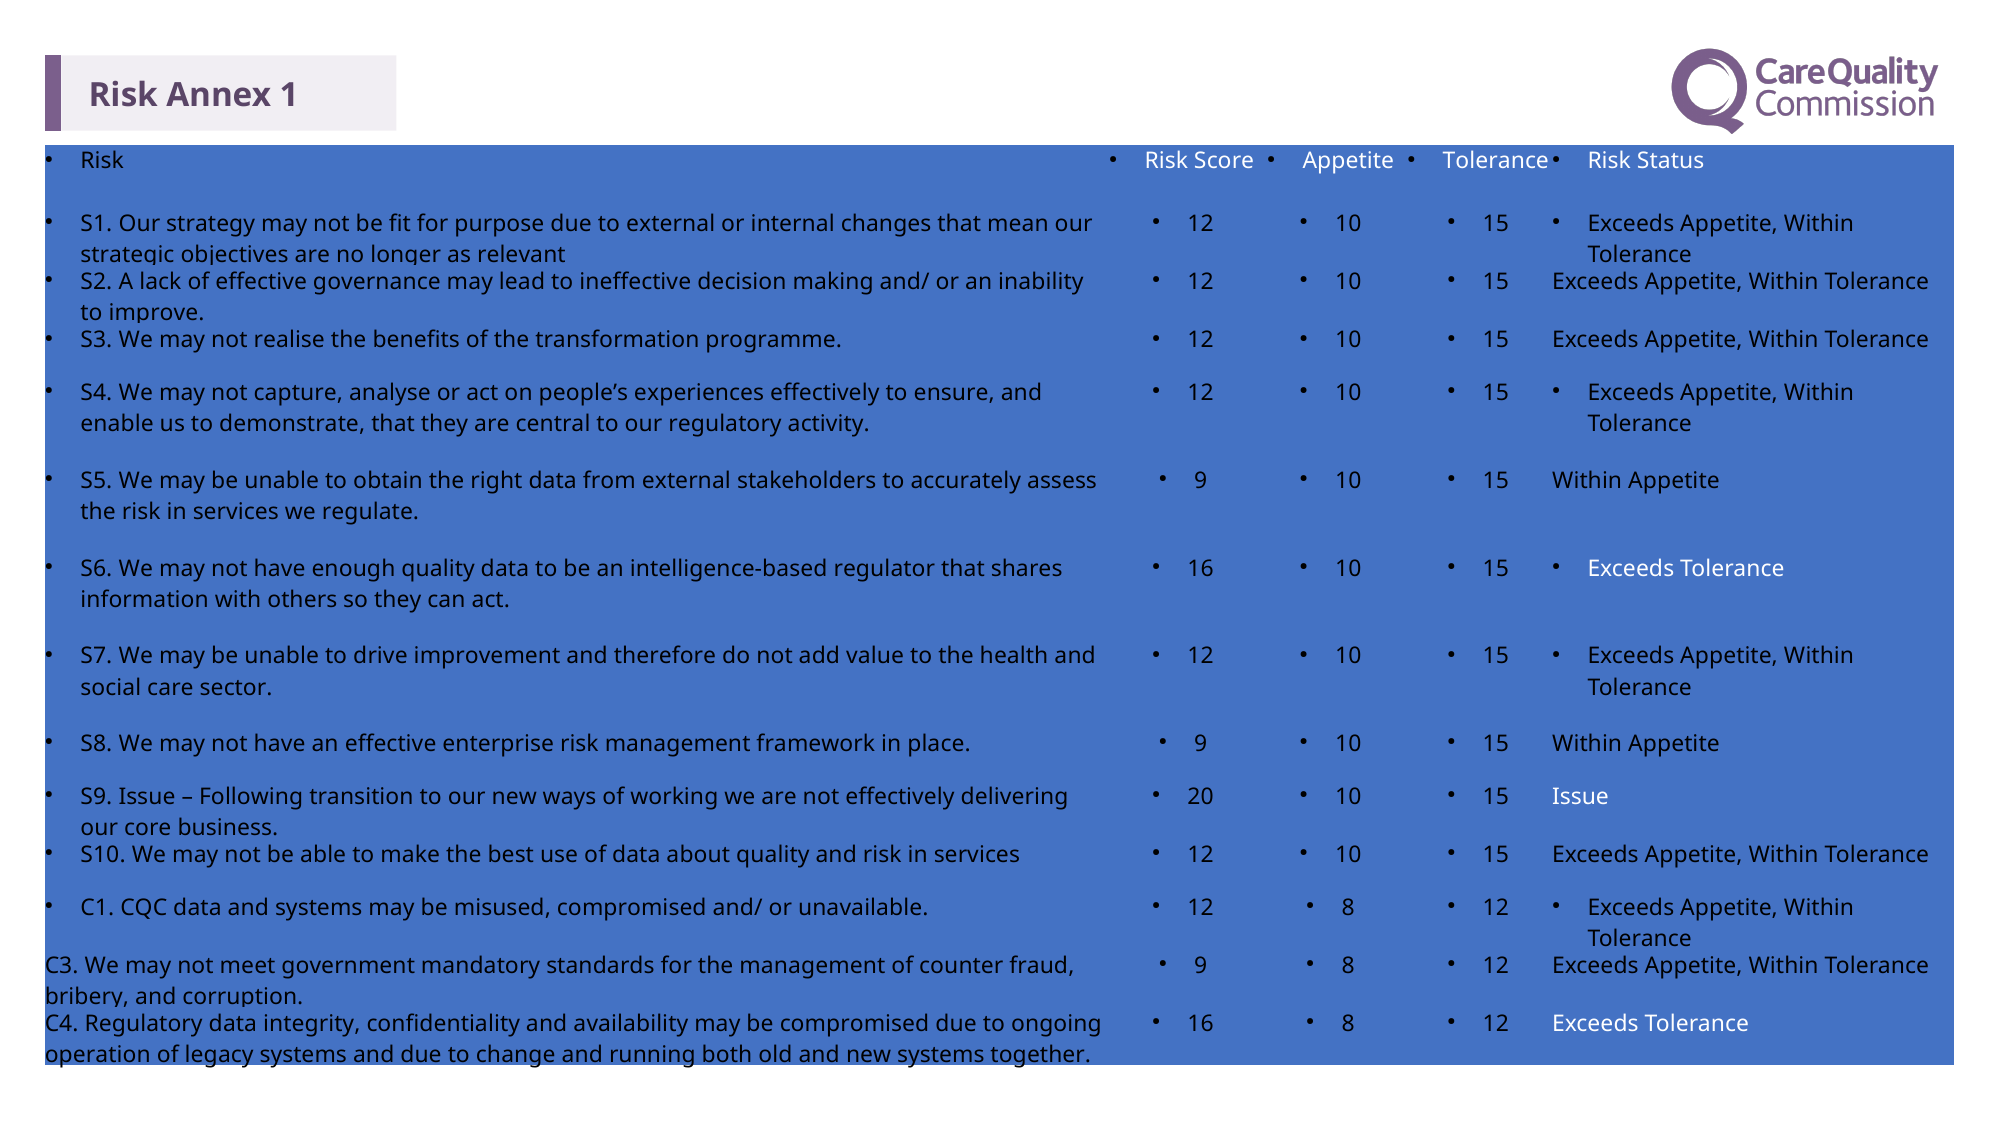

# Risk Annex 1
| Risk | Risk Score | Appetite | Tolerance | Risk Status |
| --- | --- | --- | --- | --- |
| S1. Our strategy may not be fit for purpose due to external or internal changes that mean our strategic objectives are no longer as relevant | 12 | 10 | 15 | Exceeds Appetite, Within Tolerance |
| S2. A lack of effective governance may lead to ineffective decision making and/ or an inability to improve. | 12 | 10 | 15 | Exceeds Appetite, Within Tolerance |
| S3. We may not realise the benefits of the transformation programme. | 12 | 10 | 15 | Exceeds Appetite, Within Tolerance |
| S4. We may not capture, analyse or act on people’s experiences effectively to ensure, and enable us to demonstrate, that they are central to our regulatory activity. | 12 | 10 | 15 | Exceeds Appetite, Within Tolerance |
| S5. We may be unable to obtain the right data from external stakeholders to accurately assess the risk in services we regulate. | 9 | 10 | 15 | Within Appetite |
| S6. We may not have enough quality data to be an intelligence-based regulator that shares information with others so they can act. | 16 | 10 | 15 | Exceeds Tolerance |
| S7. We may be unable to drive improvement and therefore do not add value to the health and social care sector. | 12 | 10 | 15 | Exceeds Appetite, Within Tolerance |
| S8. We may not have an effective enterprise risk management framework in place. | 9 | 10 | 15 | Within Appetite |
| S9. Issue – Following transition to our new ways of working we are not effectively delivering our core business. | 20 | 10 | 15 | Issue |
| S10. We may not be able to make the best use of data about quality and risk in services | 12 | 10 | 15 | Exceeds Appetite, Within Tolerance |
| C1. CQC data and systems may be misused, compromised and/ or unavailable. | 12 | 8 | 12 | Exceeds Appetite, Within Tolerance |
| C3. We may not meet government mandatory standards for the management of counter fraud, bribery, and corruption. | 9 | 8 | 12 | Exceeds Appetite, Within Tolerance |
| C4. Regulatory data integrity, confidentiality and availability may be compromised due to ongoing operation of legacy systems and due to change and running both old and new systems together. | 16 | 8 | 12 | Exceeds Tolerance |